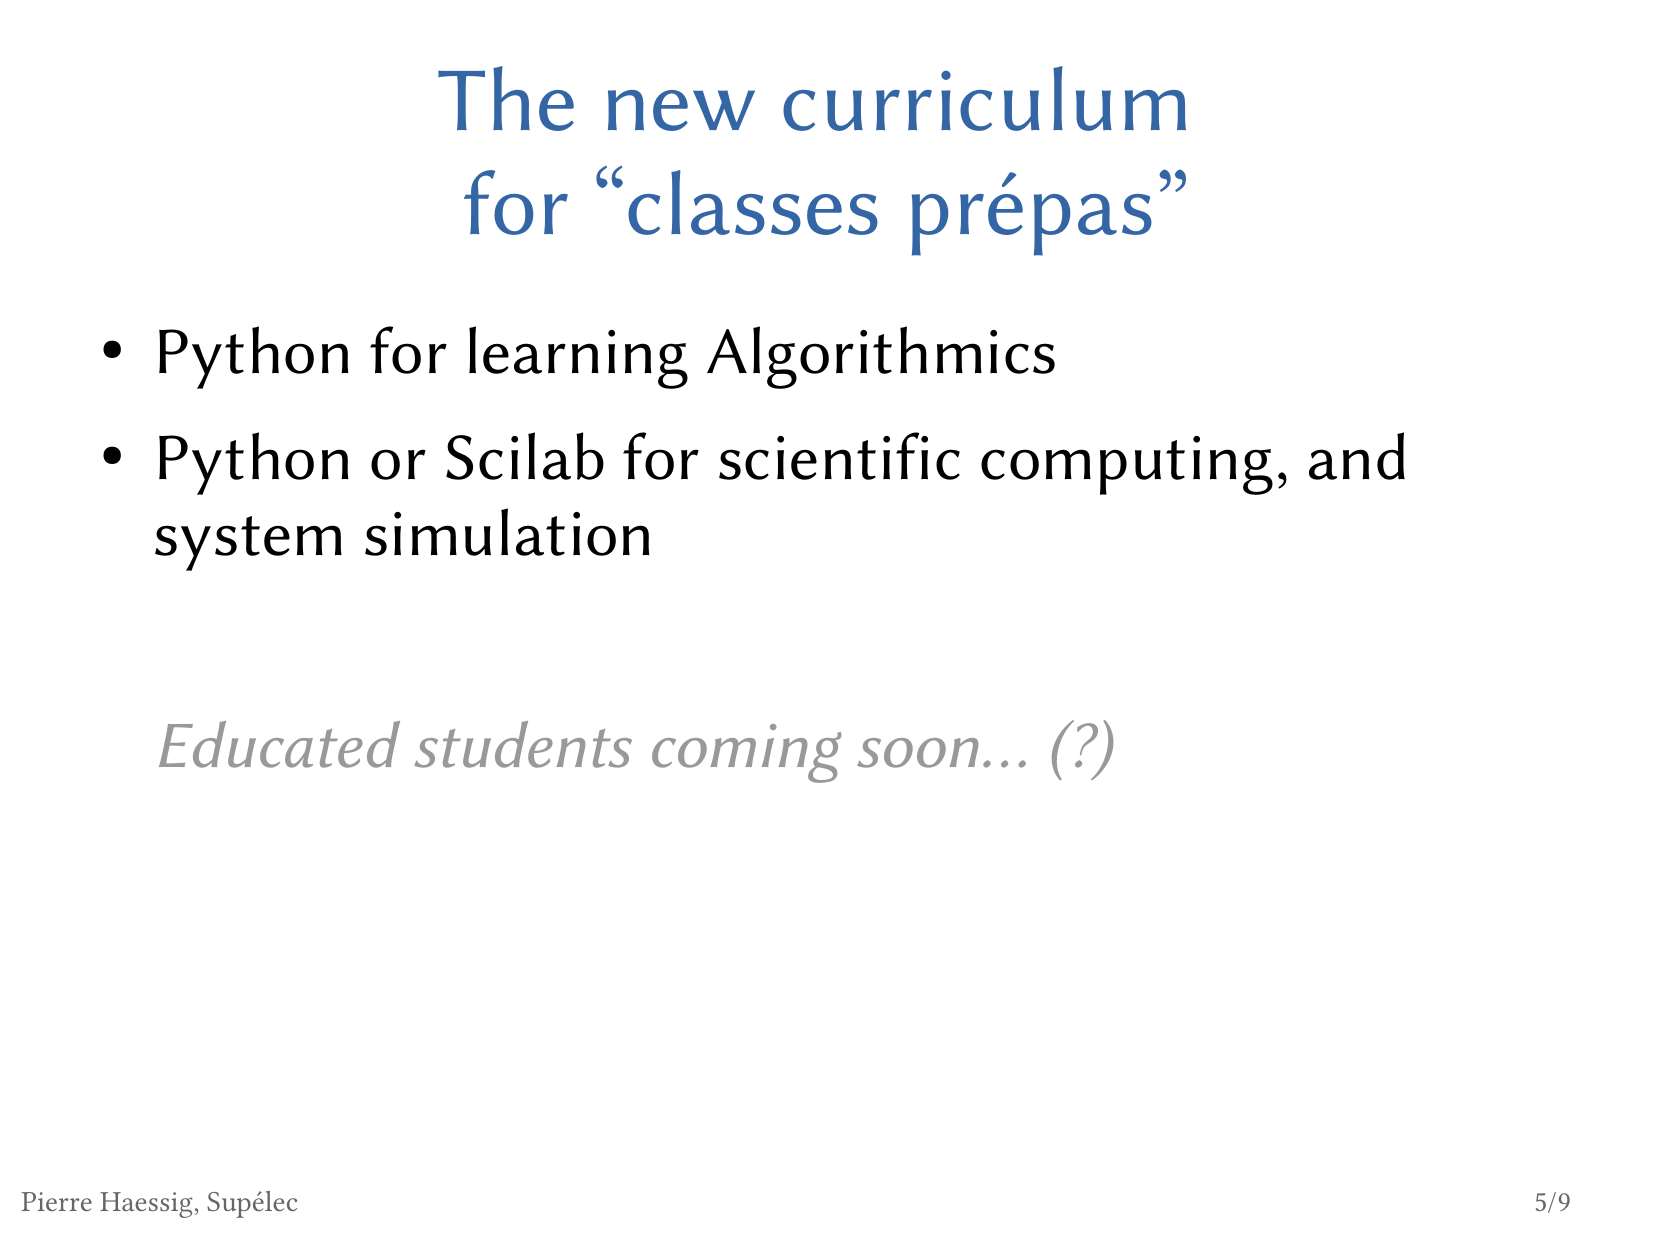

# The new curriculum for “classes prépas”
Python for learning Algorithmics
Python or Scilab for scientific computing, and system simulation
Educated students coming soon... (?)
5